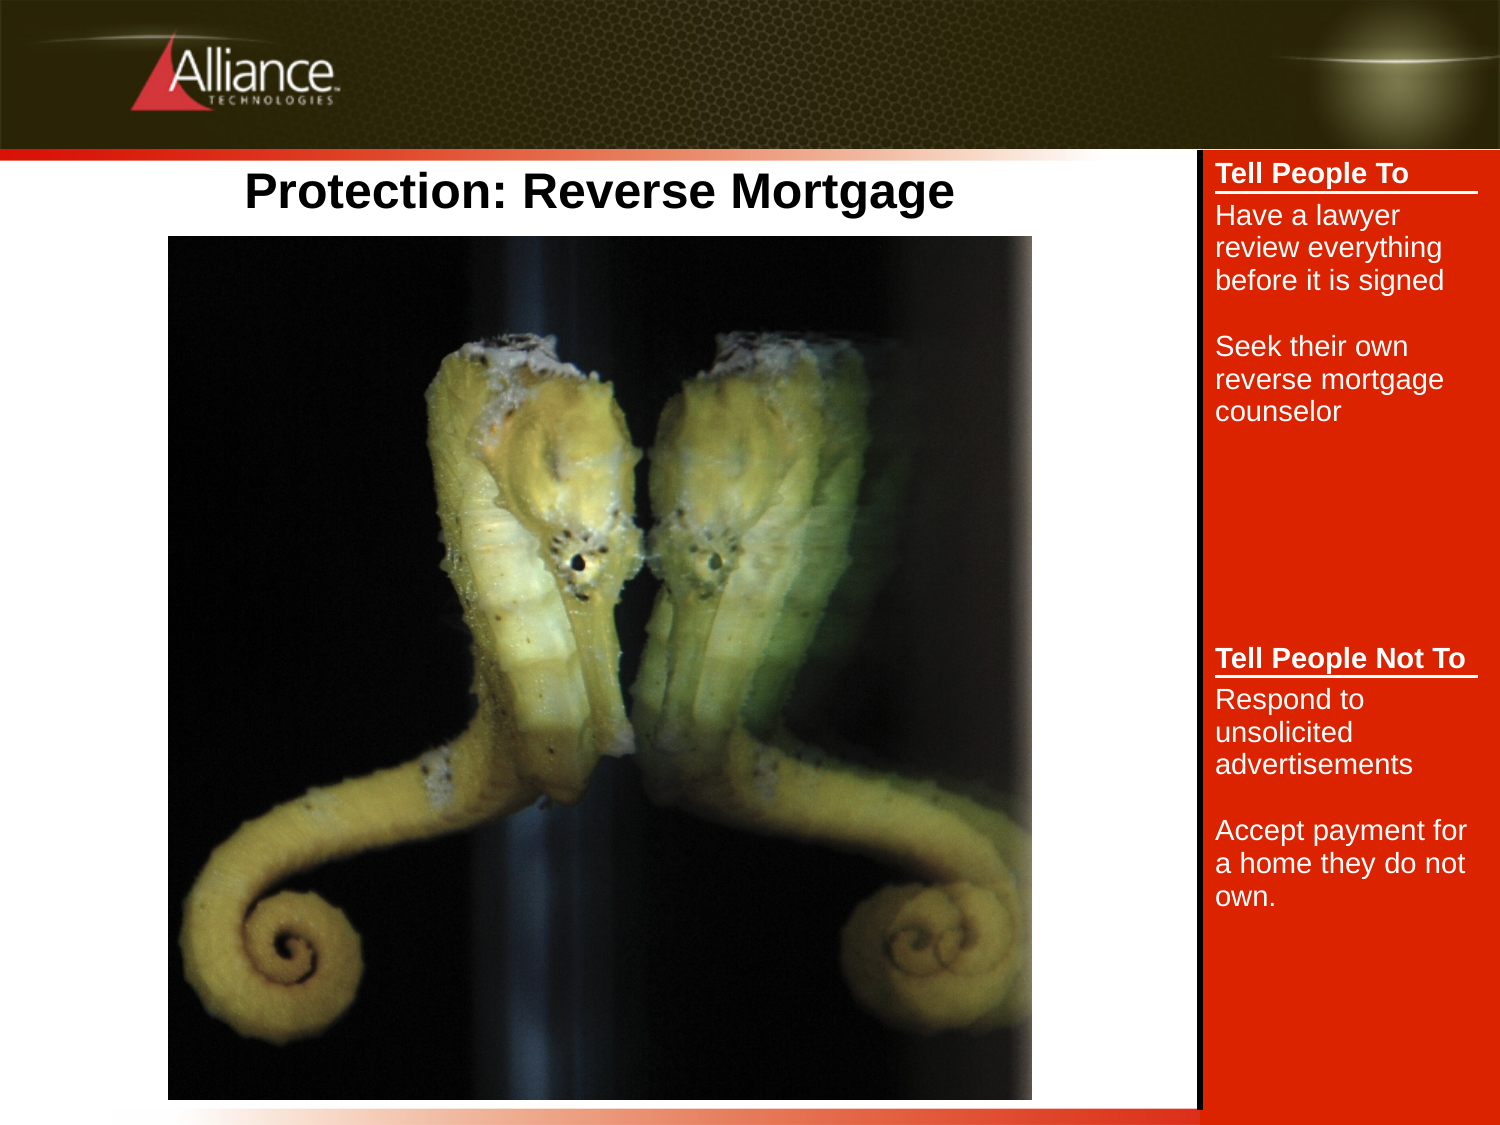

Tell People To
Protection: Reverse Mortgage
Have a lawyer review everything before it is signed
Seek their own reverse mortgage counselor
Tell People Not To
Respond to unsolicited advertisements
Accept payment for a home they do not own.